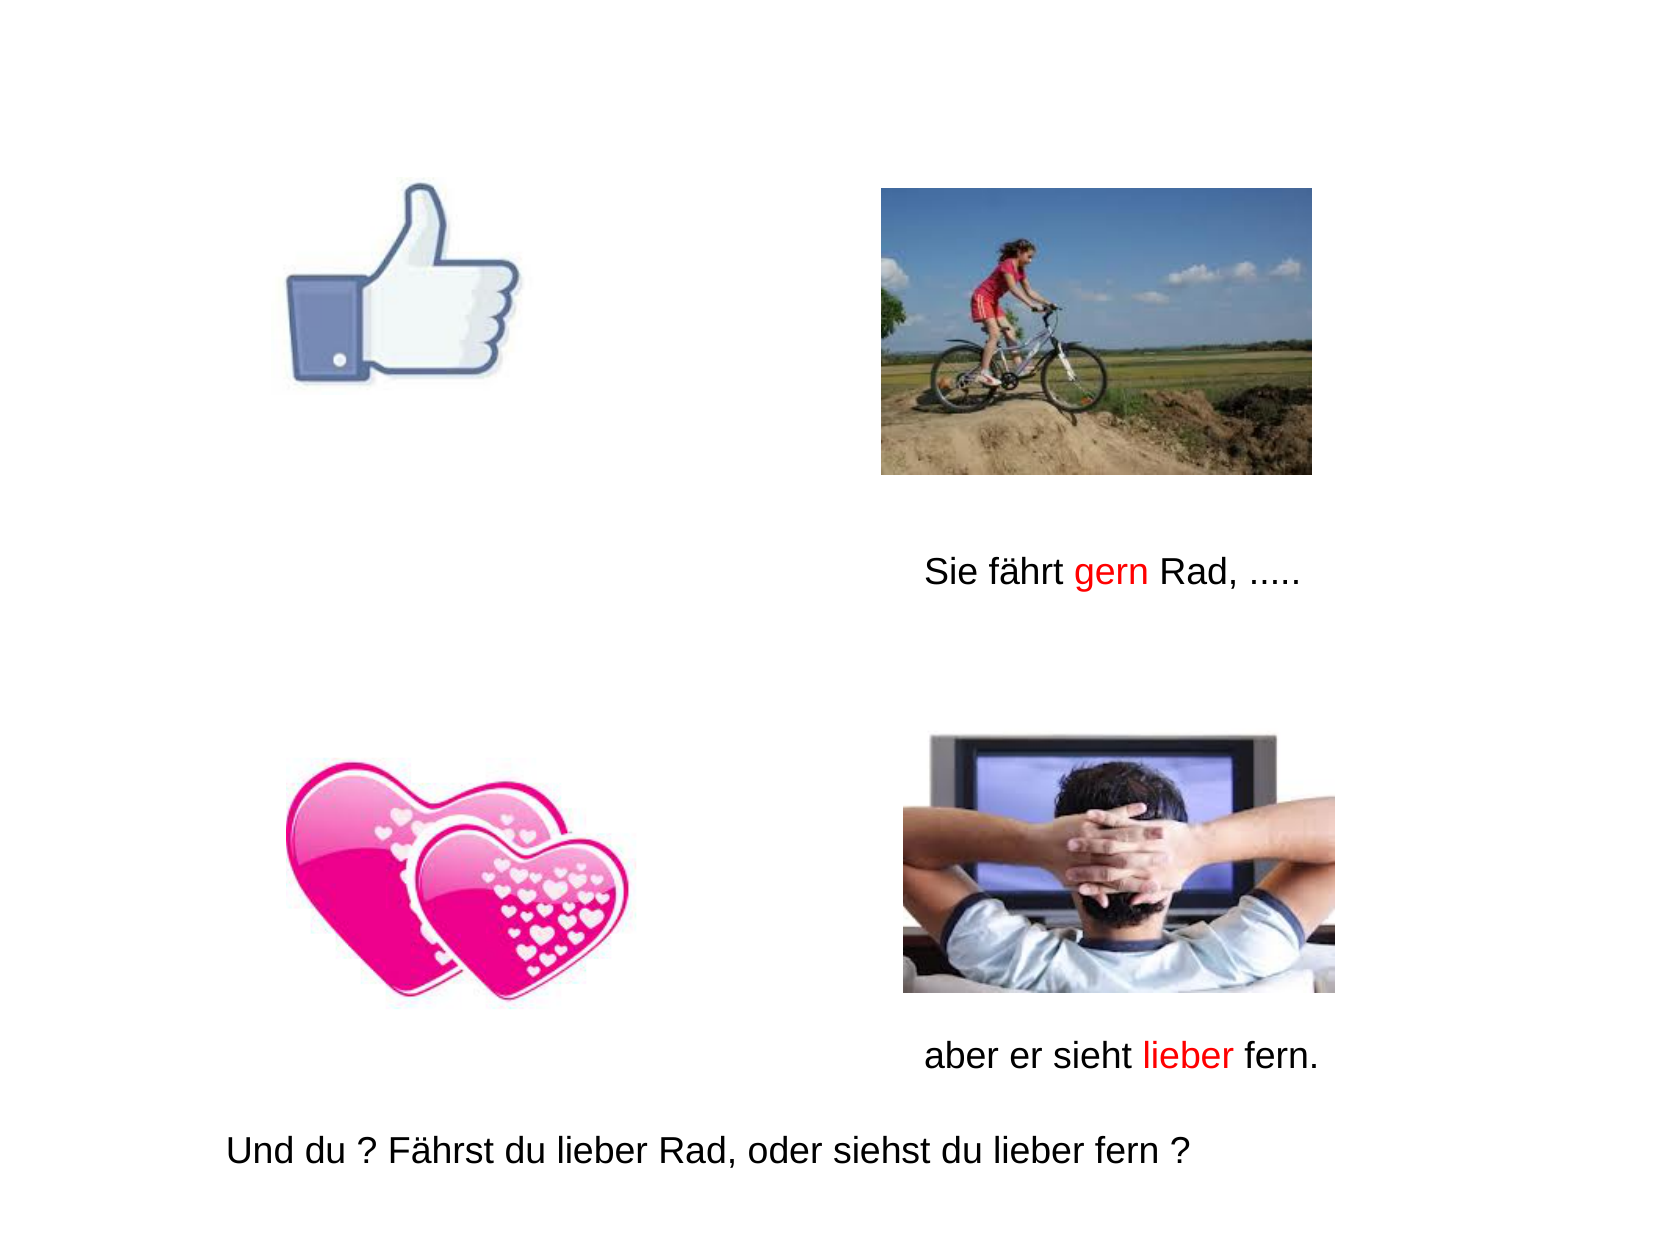

Sie fährt gern Rad, .....
aber er sieht lieber fern.
Und du ? Fährst du lieber Rad, oder siehst du lieber fern ?